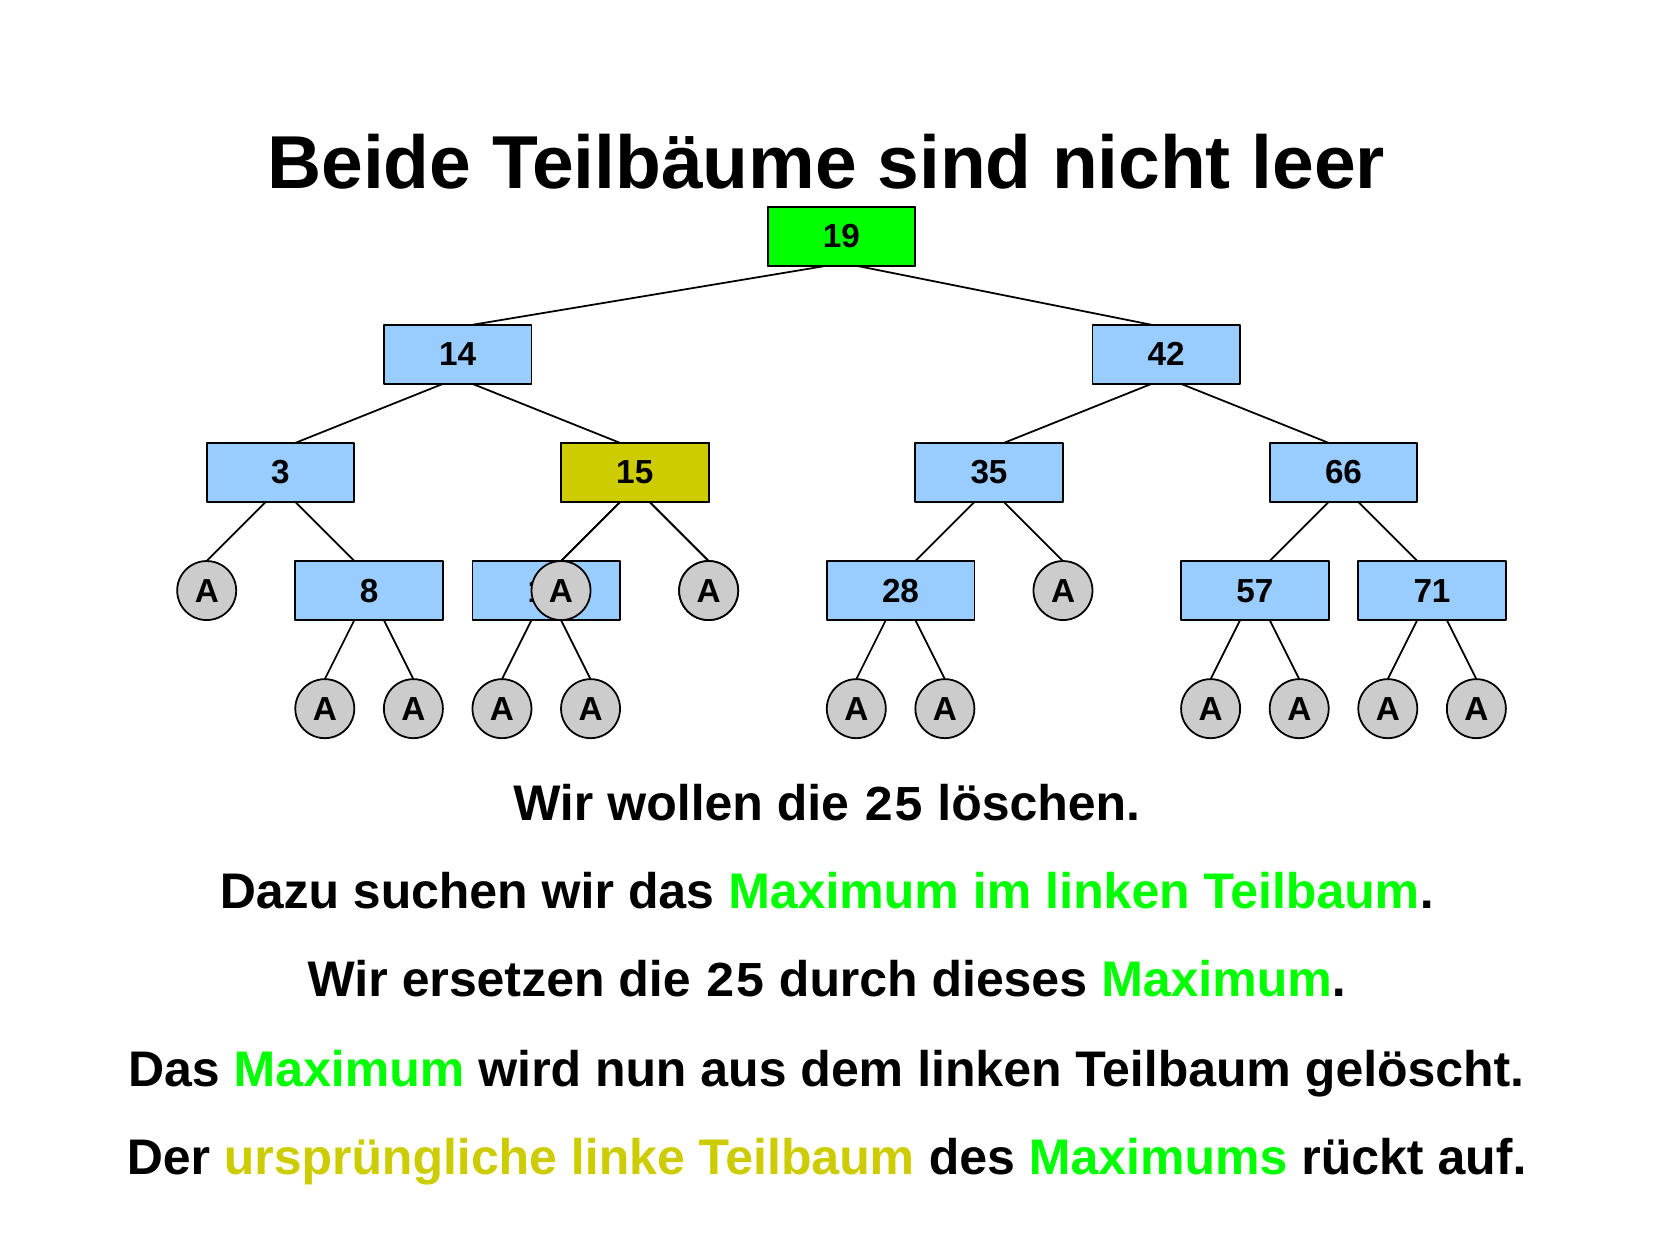

# Beide Teilbäume sind nicht leer
25
19
14
42
3
19
19
15
35
66
A
8
15
A
A
A
28
A
57
71
A
A
A
A
A
A
A
A
A
A
Wir wollen die 25 löschen.
Dazu suchen wir das Maximum im linken Teilbaum.
Wir ersetzen die 25 durch dieses Maximum.
Das Maximum wird nun aus dem linken Teilbaum gelöscht.
Der ursprüngliche linke Teilbaum des Maximums rückt auf.